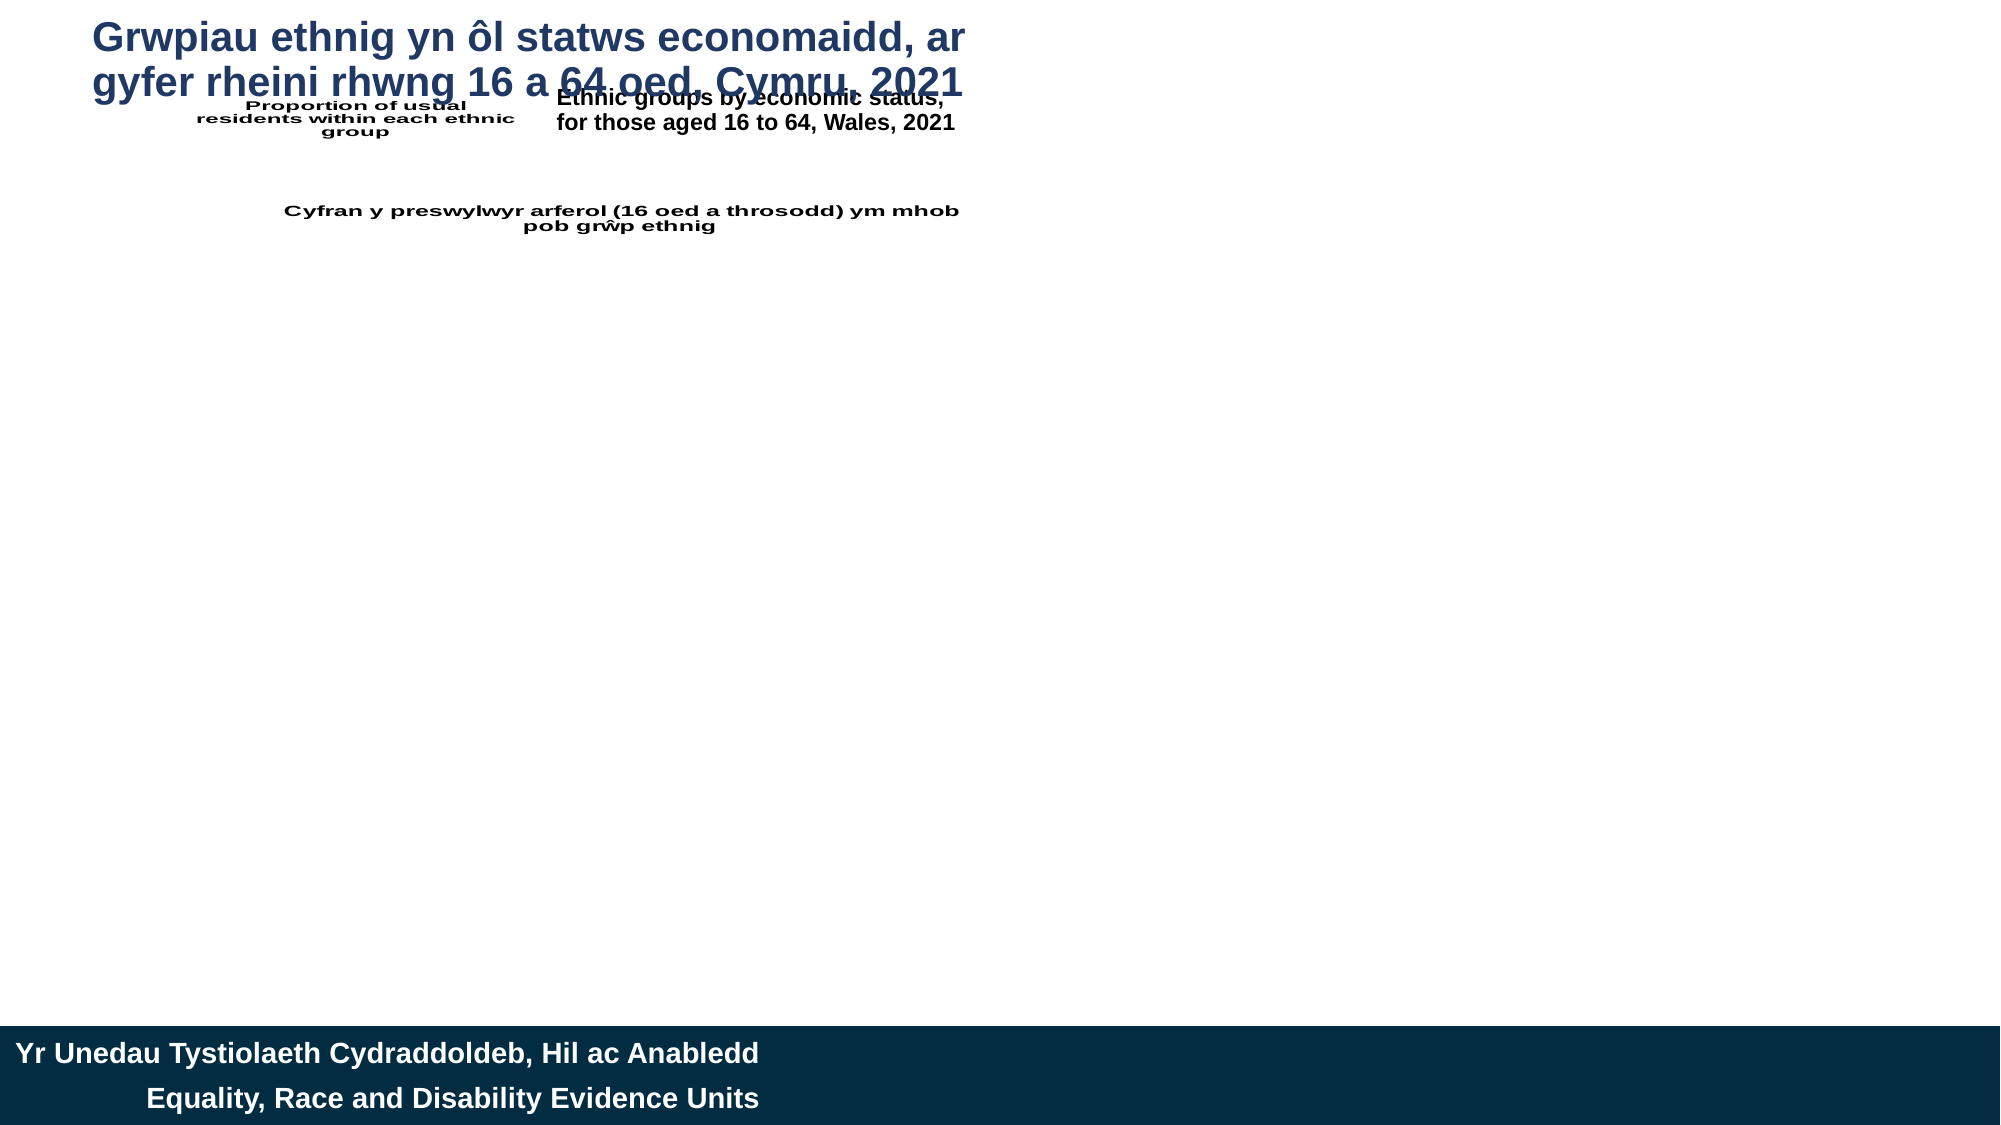

Grwpiau ethnig yn ôl statws economaidd, ar gyfer rheini rhwng 16 a 64 oed, Cymru, 2021
### Chart
| Category | Employee | Self-employed | Unemployed | Economicaly Inactive |
|---|---|---|---|---|
| Arab | 28.5257264729405 | 5.9584110903759 | 7.62463343108504 | 57.8912290055985 |
| Any other ethnic group | 43.4417824181971 | 11.4384264006712 | 6.66542369721264 | 38.4543674839191 |
| Other ethnic group | None | None | None | None |
| None | None | None | None | None |
| White and Black African | 48.2086406743941 | 7.19178082191781 | 7.79768177028451 | 36.8018967334036 |
| White and Black Caribbean | 49.021287007585 | 7.6339613408368 | 7.74406655248349 | 35.6006850990947 |
| Other Mixed | 50.3275109170306 | 8.63810043668122 | 6.52292576419214 | 34.5114628820961 |
| White and Asian | 50.3141141979617 | 7.81795337149239 | 6.49169342454279 | 35.3762390060031 |
| Mixed or multiple ethnic groups | None | None | None | None |
| None | None | None | None | None |
| Other Black | 46.1678832116788 | 8.75912408759124 | 7.70985401459854 | 37.3631386861314 |
| African | 47.1599718111346 | 7.08949964763918 | 10.9795630725863 | 34.7709654686399 |
| Black Caribbean | 55.6193895870736 | 8.79712746858169 | 6.35547576301616 | 29.2280071813285 |
| British, Caribbean or African | None | None | None | None |
| Black, Black Welsh, Black | None | None | None | None |
| None | None | None | None | None |
| Chinese | 42.0849420849421 | 9.8271741128884 | 3.41974627688913 | 44.6681375252804 |
| Bangladeshi | 41.1456818842687 | 10.1482989241058 | 6.56198507318019 | 42.1440341184453 |
| Pakistani | 42.1470663592109 | 13.1522760269878 | 5.380476556495 | 39.3201810573064 |
| Other Asian | 53.4125395492994 | 8.78801575514948 | 4.97191192613159 | 32.8275327694195 |
| Indian | 56.5245815899582 | 9.57112970711297 | 6.11924686192469 | 27.7850418410042 |
| Asian, Asian Welsh or Asian British | None | None | None | None |
| None | None | None | None | None |
| Gypsy and Irish Traveller | 22.4162340726758 | 11.5148655025956 | 4.43605474280321 | 61.6328456819254 |
| Roma | 50.5175983436853 | 8.5576259489303 | 6.4872325741891 | 34.4375431331953 |
| Irish | 59.4927447872211 | 10.8645287160102 | 4.13364223875137 | 25.5090842580173 |
| Irish or British | 59.6230059750642 | 9.68342963138323 | 3.86723207702112 | 26.8263323165314 |
| Welsh, English, Scottish, Northern | None | None | None | None |
| Other White | 64.6619000887892 | 10.0799102761811 | 4.58121096001371 | 20.676978675016 |
| White | None | None | None | None |# Ethnic groups by economic status, for those aged 16 to 64, Wales, 2021
### Chart
| Category | Gweithiwr cyflogedig | Hunangyflogedig | Di-waith | Economaidd anweithgar |
|---|---|---|---|---|
| Arabaidd | 28.5257264729405 | 5.9584110903759 | 7.62463343108504 | 57.8912290055985 |
| Unrhyw grŵp ethnig arall | 43.4417824181971 | 11.4384264006712 | 6.66542369721264 | 38.4543674839191 |
| Grŵp ethnig arall | None | None | None | None |
| None | None | None | None | None |
| Gwyn a Du Affricanaidd | 48.2086406743941 | 7.19178082191781 | 7.79768177028451 | 36.8018967334036 |
| Gwyn a Du Caribïaidd | 49.021287007585 | 7.6339613408368 | 7.74406655248349 | 35.6006850990947 |
| Grwpiau ethnig Cymysg neu Amlethnig arall | 50.3275109170306 | 8.63810043668122 | 6.52292576419214 | 34.5114628820961 |
| Gwyn ac Asiaidd | 50.3141141979617 | 7.81795337149239 | 6.49169342454279 | 35.3762390060031 |
| Grwpiau Cymysg neu Amlethnig | None | None | None | None |
| None | None | None | None | None |
| Du arall | 46.1678832116788 | 8.75912408759124 | 7.70985401459854 | 37.3631386861314 |
| Affricanaidd | 47.1599718111346 | 7.08949964763918 | 10.9795630725863 | 34.7709654686399 |
| Caribïaidd | 55.6193895870736 | 8.79712746858169 | 6.35547576301616 | 29.2280071813285 |
| Caribïaidd neu Affricanaidd | None | None | None | None |
| Du, Du Cymreig, Du Prydeinig, | None | None | None | None |
| None | None | None | None | None |
| Tsieineaidd | 42.0849420849421 | 9.8271741128884 | 3.41974627688913 | 44.6681375252804 |
| Bangladeshaidd | 41.1456818842687 | 10.1482989241058 | 6.56198507318019 | 42.1440341184453 |
| Pacistanaidd | 42.1470663592109 | 13.1522760269878 | 5.380476556495 | 39.3201810573064 |
| Asiaidd arall | 53.4125395492994 | 8.78801575514948 | 4.97191192613159 | 32.8275327694195 |
| Indiaidd | 56.5245815899582 | 9.57112970711297 | 6.11924686192469 | 27.7850418410042 |
| Asiaidd Prydeinig | None | None | None | None |
| Asiadd, Asiaidd Cymreig neu | None | None | None | None |
| None | None | None | None | None |
| Sipsi neu Deithiwr Gwyddelig | 22.4162340726758 | 11.5148655025956 | 4.43605474280321 | 61.6328456819254 |
| Roma | 50.5175983436853 | 8.5576259489303 | 6.4872325741891 | 34.4375431331953 |
| Gwyddelig | 59.4927447872211 | 10.8645287160102 | 4.13364223875137 | 25.5090842580173 |
| Gogledd Iwerddon neu Brydeinig | 59.6230059750642 | 9.68342963138323 | 3.86723207702112 | 26.8263323165314 |
| Cymreig, Seisnig, Albanaidd, Gwyddelig | None | None | None | None |
| Gwyn arall | 64.6619000887892 | 10.0799102761811 | 4.58121096001371 | 20.676978675016 |
| Gwyn | None | None | None | None |